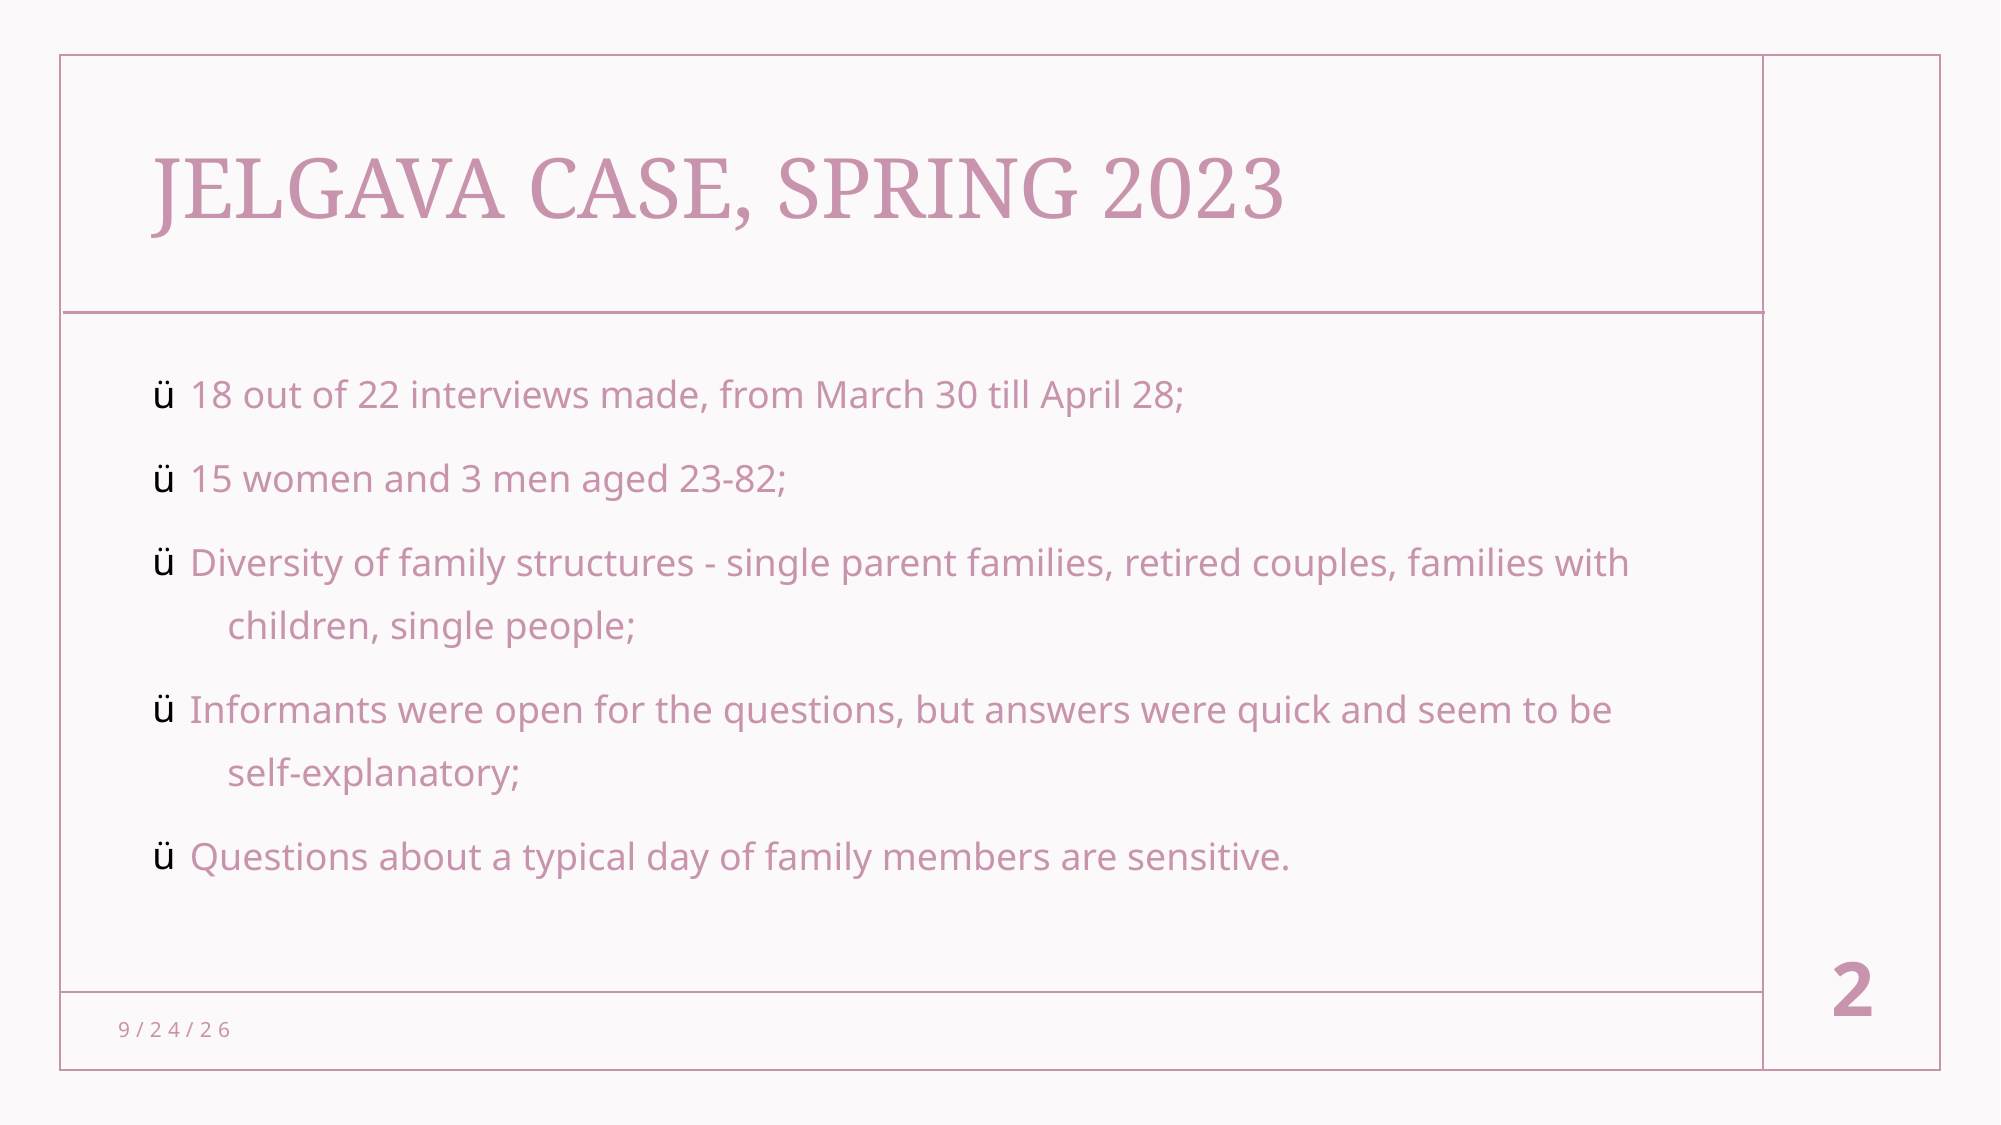

# JELGAVA CASE, SPRING 2023
18 out of 22 interviews made, from March 30 till April 28;
15 women and 3 men aged 23-82;
Diversity of family structures - single parent families, retired couples, families with children, single people;
Informants were open for the questions, but answers were quick and seem to be self-explanatory;
Questions about a typical day of family members are sensitive.